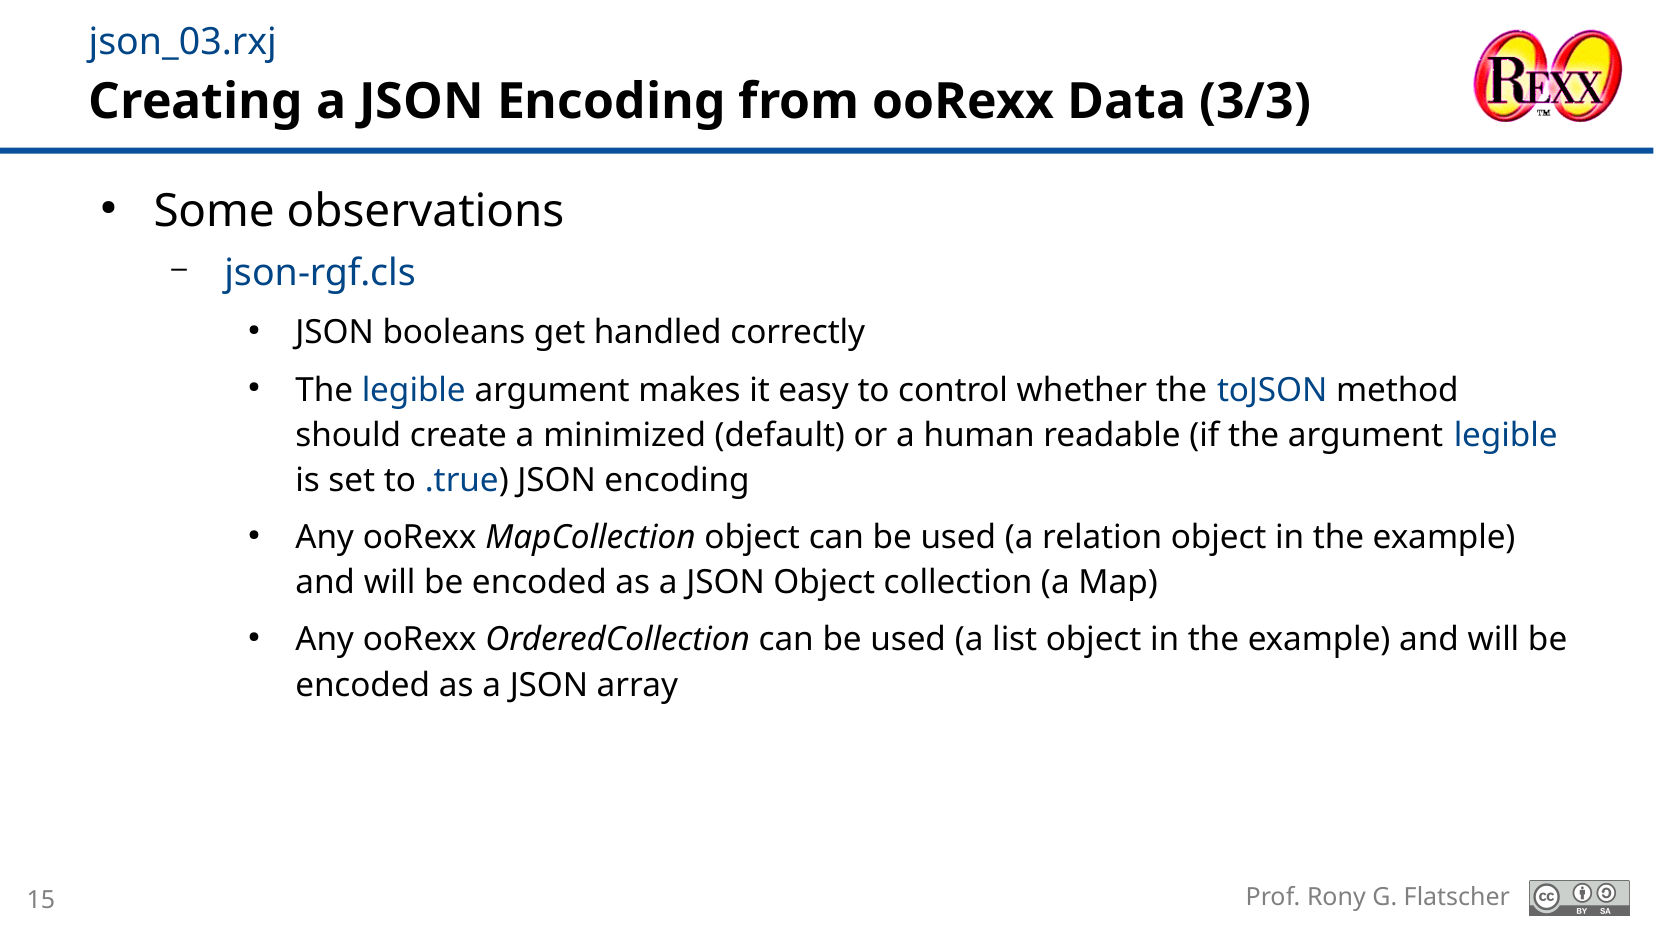

# json_03.rxj Creating a JSON Encoding from ooRexx Data (3/3)
Some observations
json-rgf.cls
JSON booleans get handled correctly
The legible argument makes it easy to control whether the toJSON method should create a minimized (default) or a human readable (if the argument legible is set to .true) JSON encoding
Any ooRexx MapCollection object can be used (a relation object in the example) and will be encoded as a JSON Object collection (a Map)
Any ooRexx OrderedCollection can be used (a list object in the example) and will be encoded as a JSON array